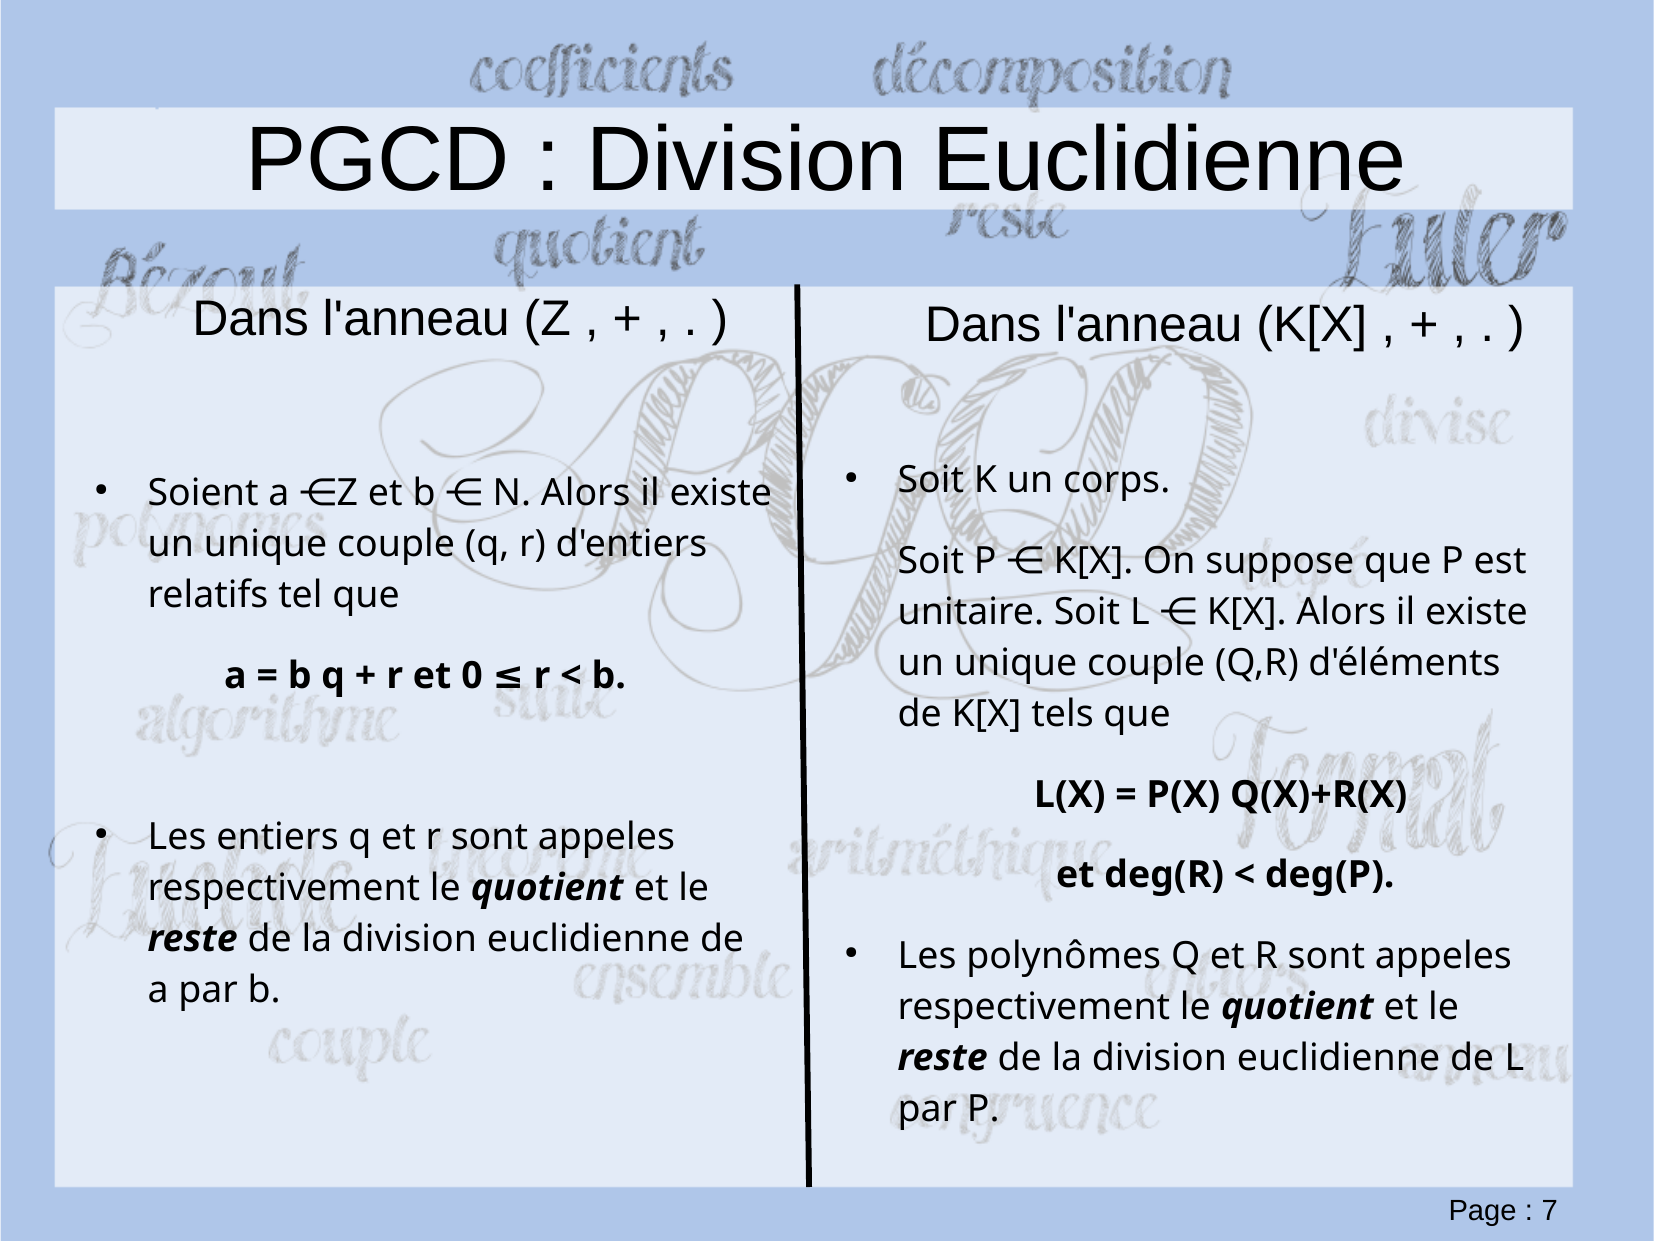

# PGCD : Division Euclidienne
Dans l'anneau (Z , + , . )
Soient a ⋲Z et b ⋲ N. Alors il existe un unique couple (q, r) d'entiers relatifs tel que
a = b q + r et 0 ≤ r < b.
Les entiers q et r sont appeles respectivement le quotient et le reste de la division euclidienne de a par b.
Dans l'anneau (K[X] , + , . )
Soit K un corps.
Soit P ⋲ K[X]. On suppose que P est unitaire. Soit L ⋲ K[X]. Alors il existe un unique couple (Q,R) d'éléments de K[X] tels que
L(X) = P(X) Q(X)+R(X)
et deg(R) < deg(P).
Les polynômes Q et R sont appeles respectivement le quotient et le reste de la division euclidienne de L par P.